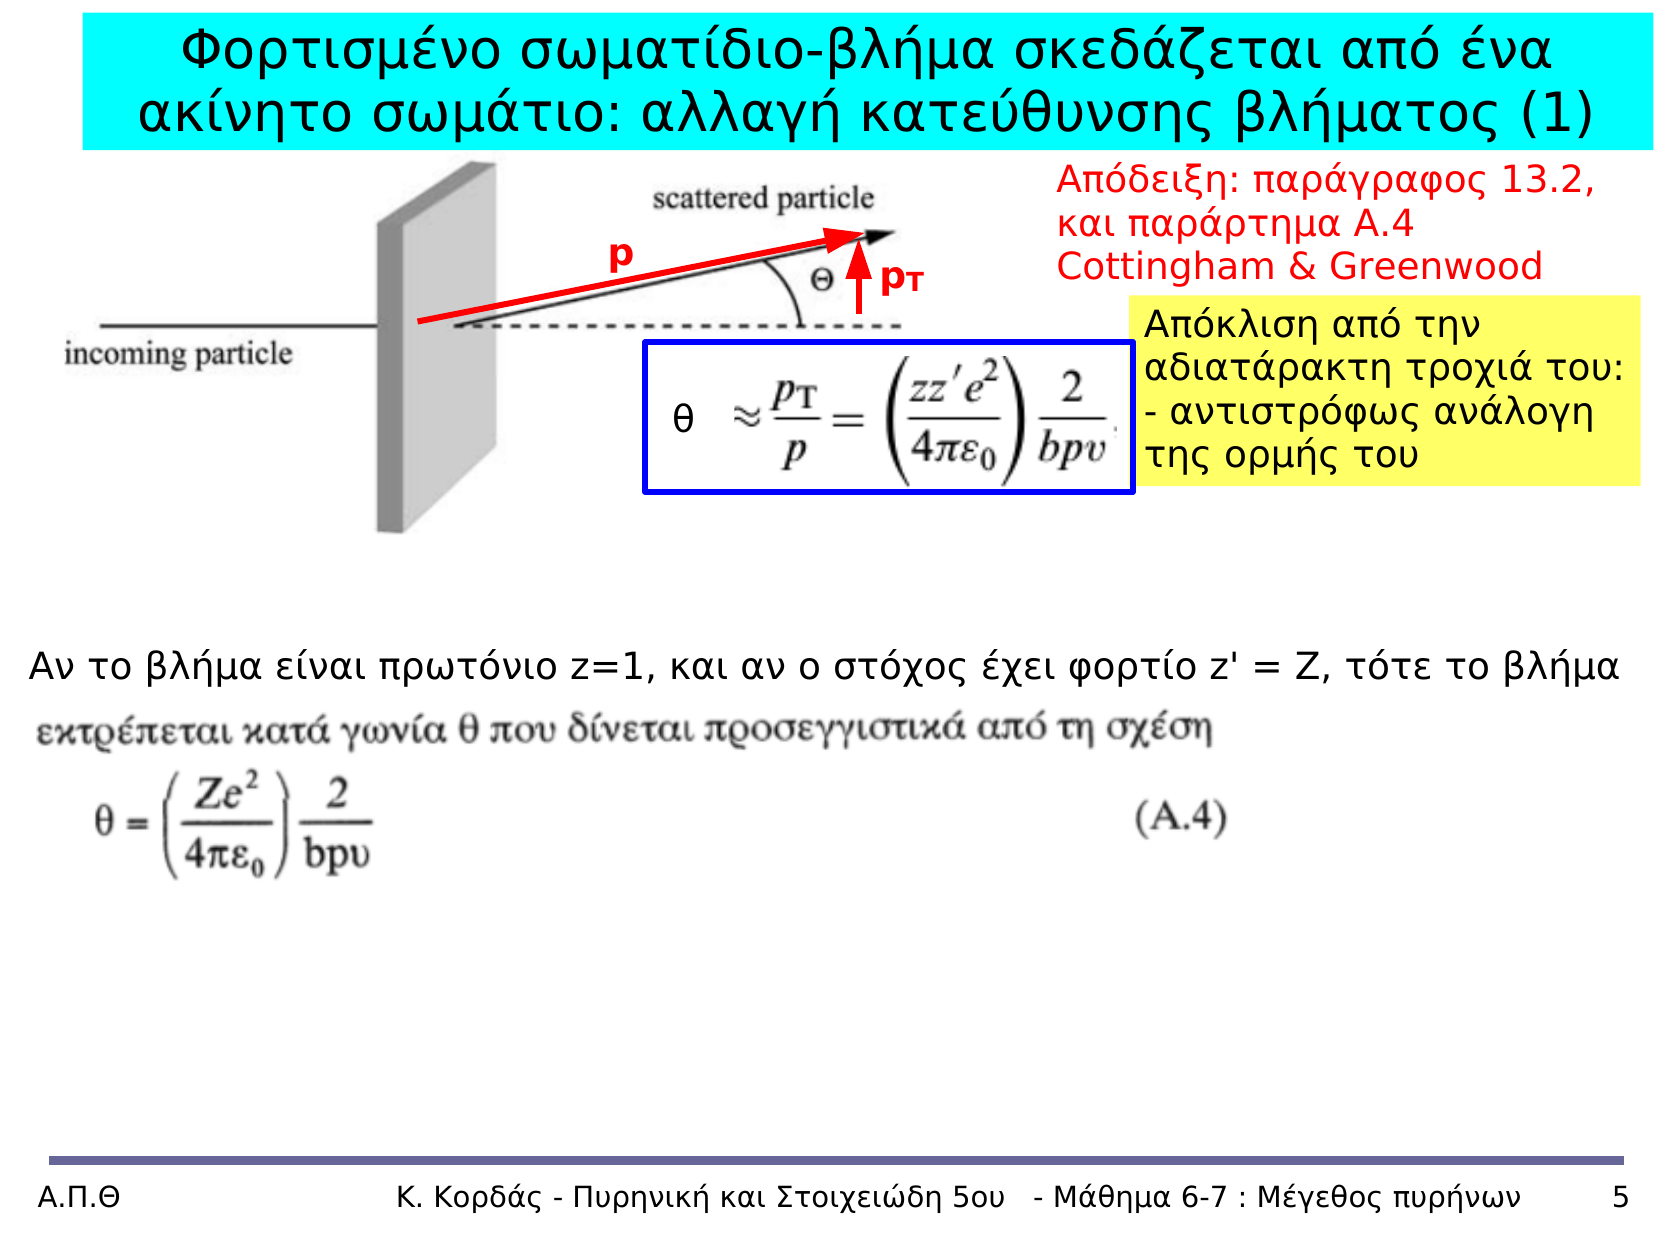

# Φορτισμένο σωματίδιο-βλήμα σκεδάζεται από ένα ακίνητο σωμάτιο: αλλαγή κατεύθυνσης βλήματος (1)
Απόδειξη: παράγραφος 13.2,
και παράρτημα Α.4
Cottingham & Greenwood
p
pΤ
Απόκλιση από την
αδιατάρακτη τροχιά του:
- αντιστρόφως ανάλογη
της ορμής του
θ
Aν το βλήμα είναι πρωτόνιο z=1, και αν ο στόχος έχει φορτίο z' = Z, τότε το βλήμα
Α.Π.Θ
Κ. Κορδάς - Πυρηνική και Στοιχειώδη 5ου - Μάθημα 6-7 : Mέγεθος πυρήνων
5